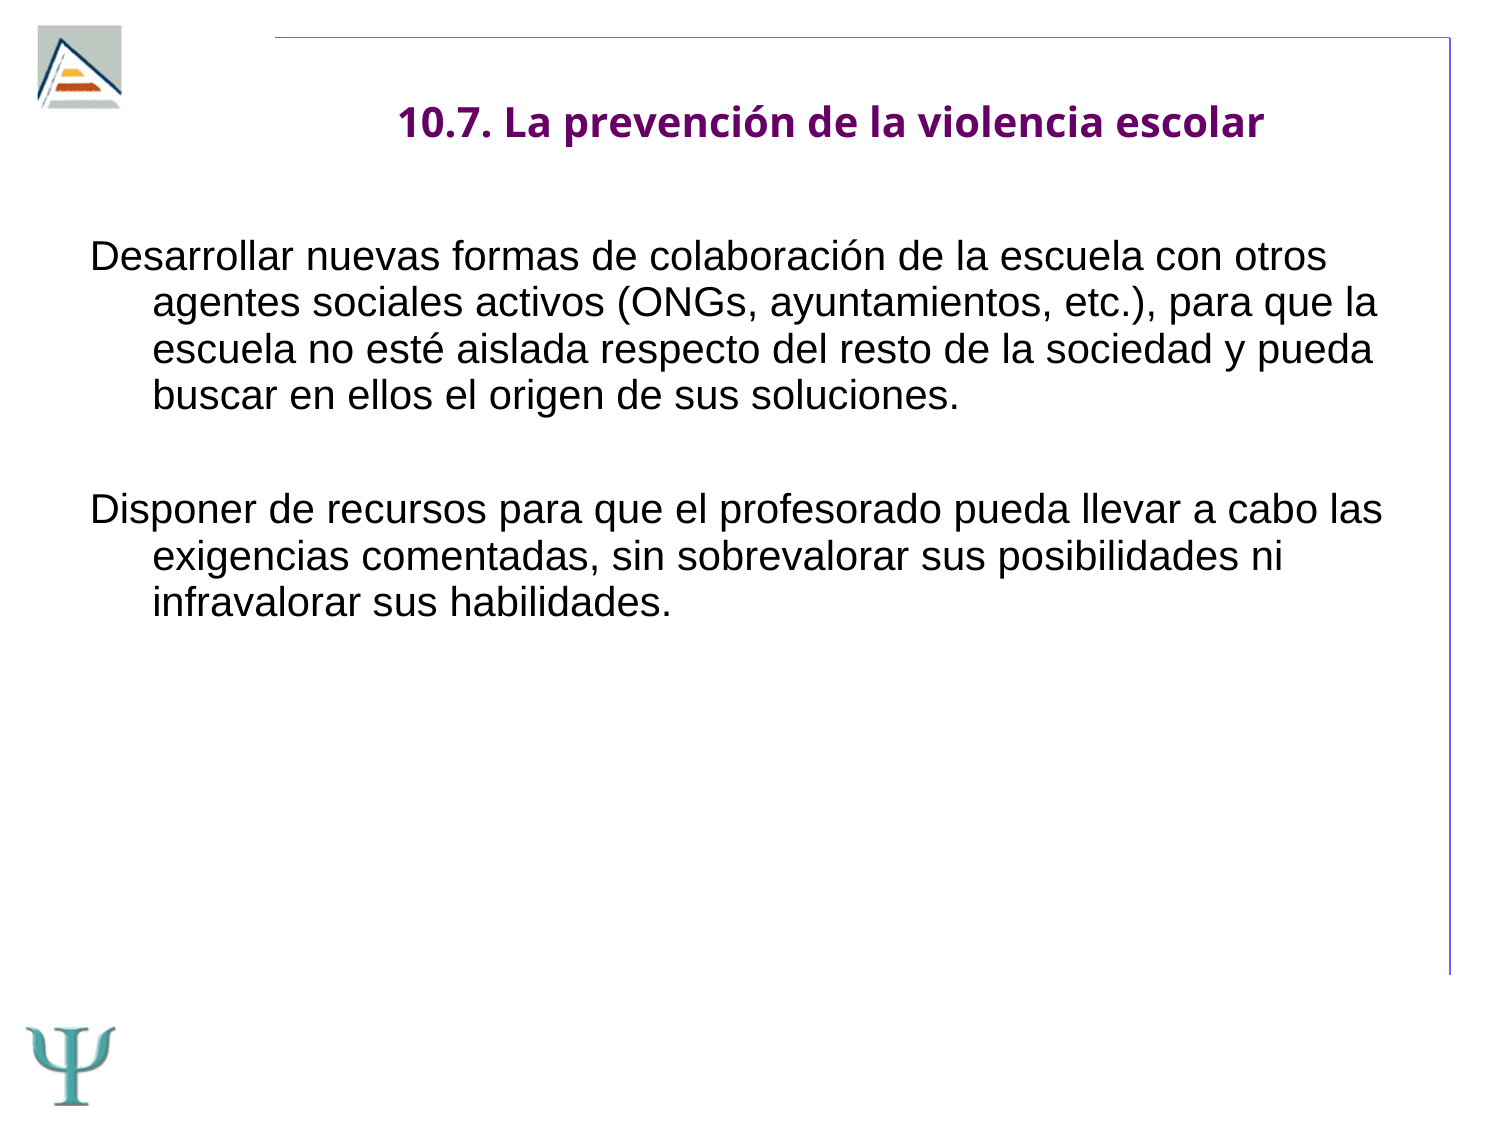

# 10.7. La prevención de la violencia escolar
Desarrollar nuevas formas de colaboración de la escuela con otros agentes sociales activos (ONGs, ayuntamientos, etc.), para que la escuela no esté aislada respecto del resto de la sociedad y pueda buscar en ellos el origen de sus soluciones.
Disponer de recursos para que el profesorado pueda llevar a cabo las exigencias comentadas, sin sobrevalorar sus posibilidades ni infravalorar sus habilidades.